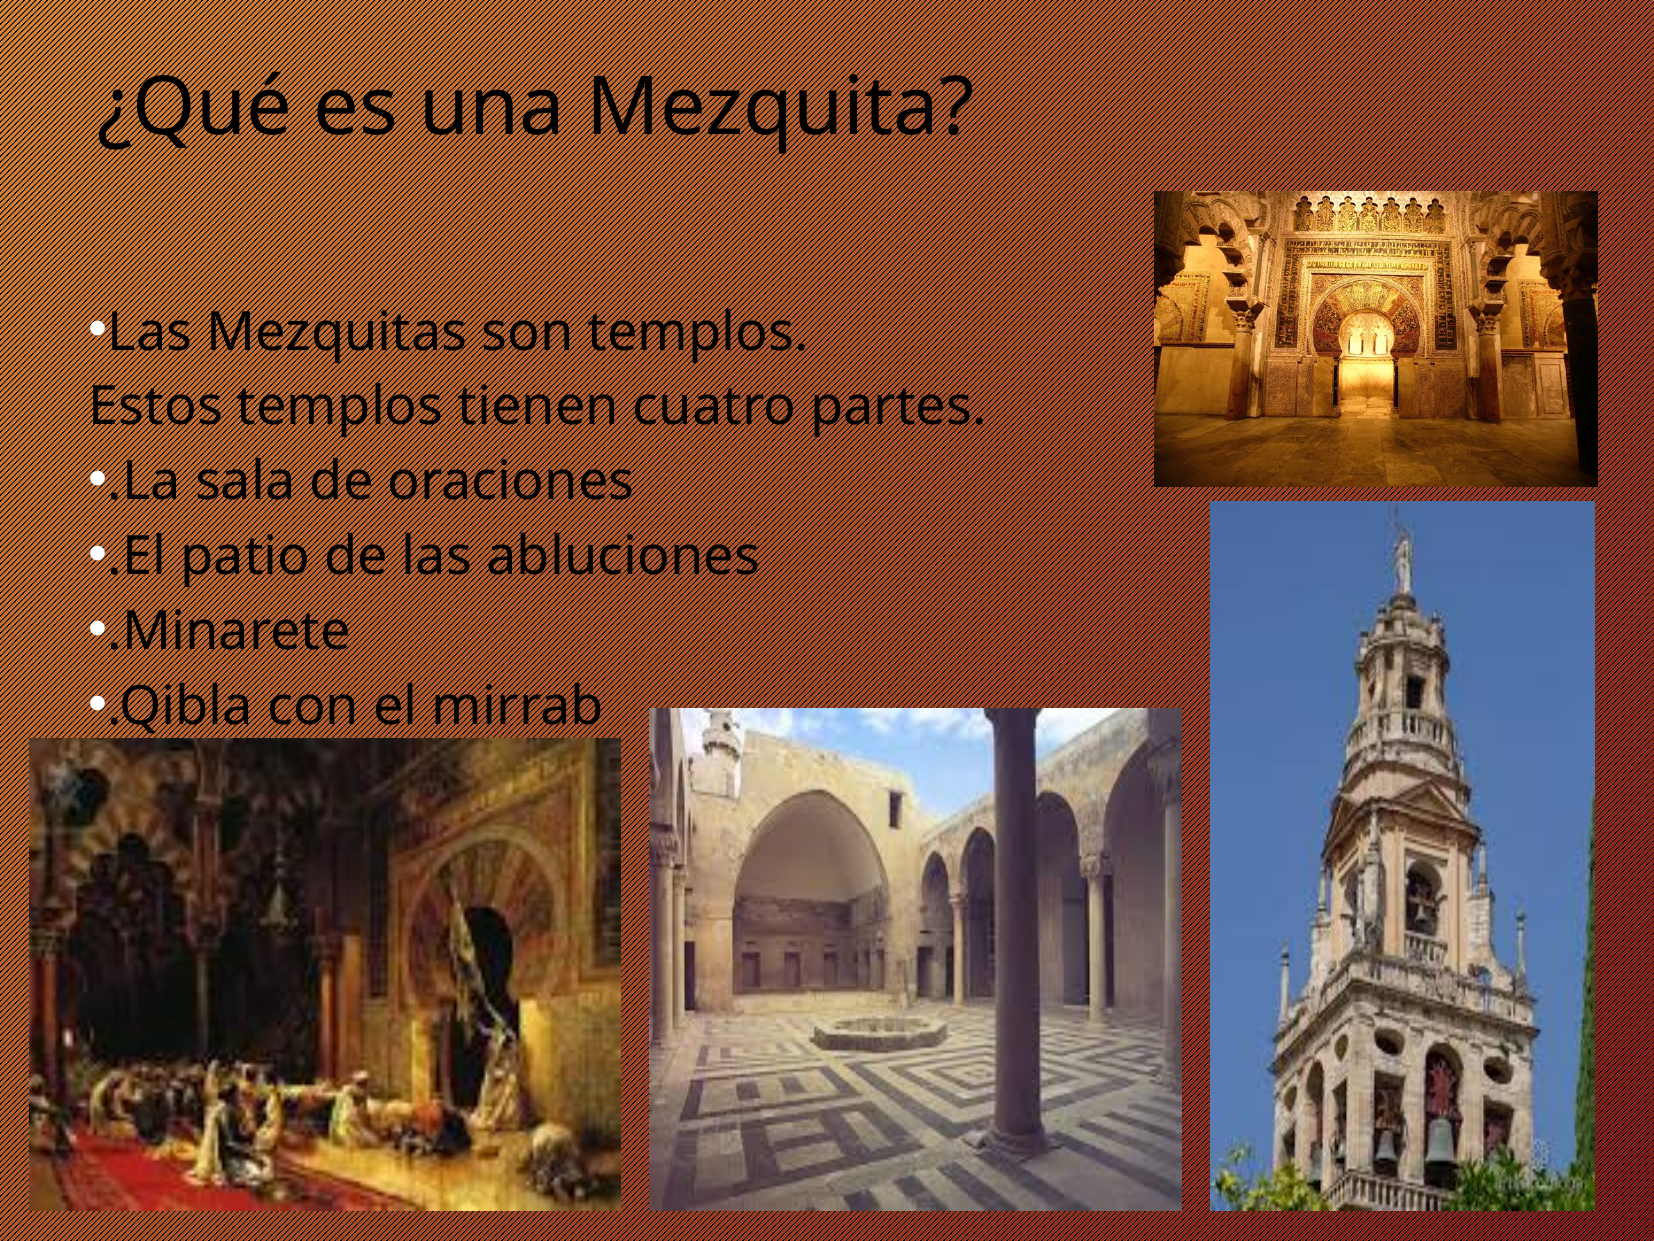

¿Qué es una Mezquita?
Las Mezquitas son templos.
Estos templos tienen cuatro partes.
.La sala de oraciones
.El patio de las abluciones
.Minarete
.Qibla con el mirrab